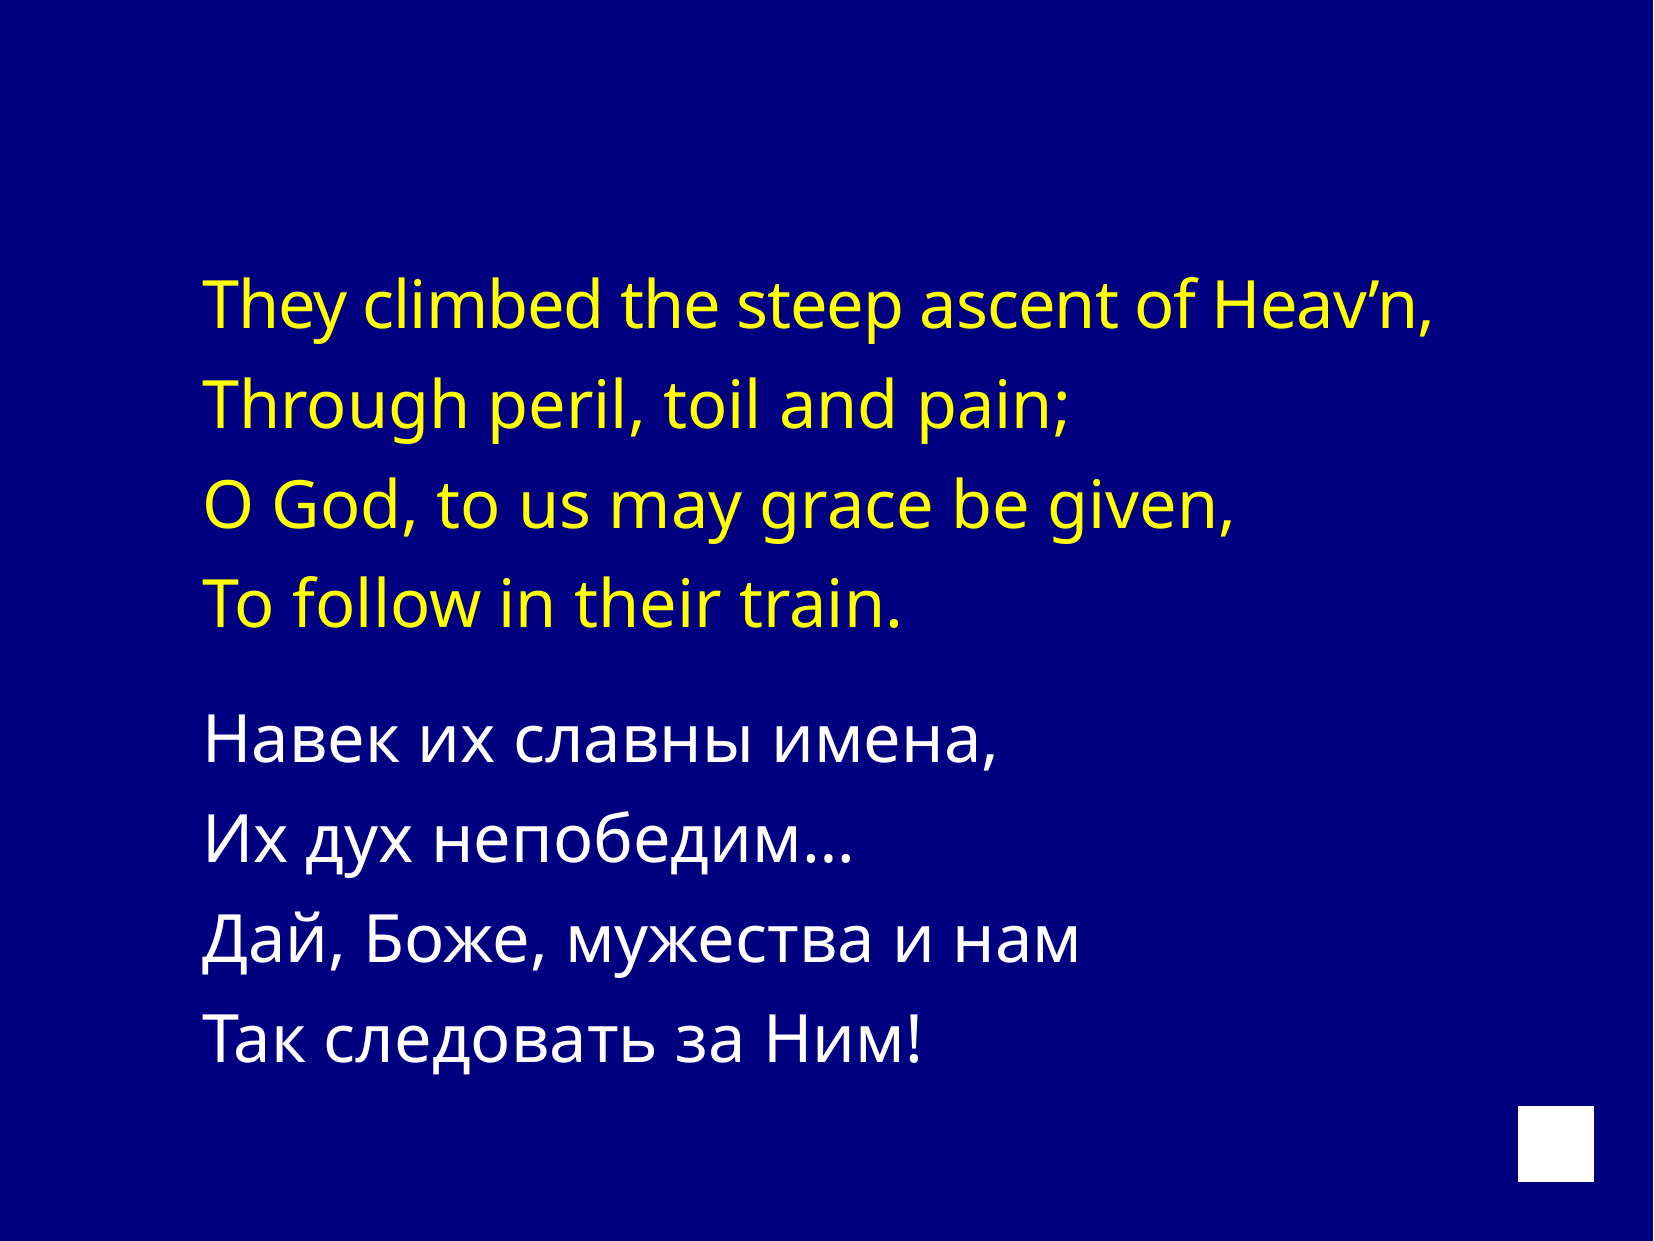

They climbed the steep ascent of Heav’n,
	Through peril, toil and pain;
	O God, to us may grace be given,
	To follow in their train.
	Навек их славны имена,
	Их дух непобедим…
	Дай, Боже, мужества и нам
	Так следовать за Ним!